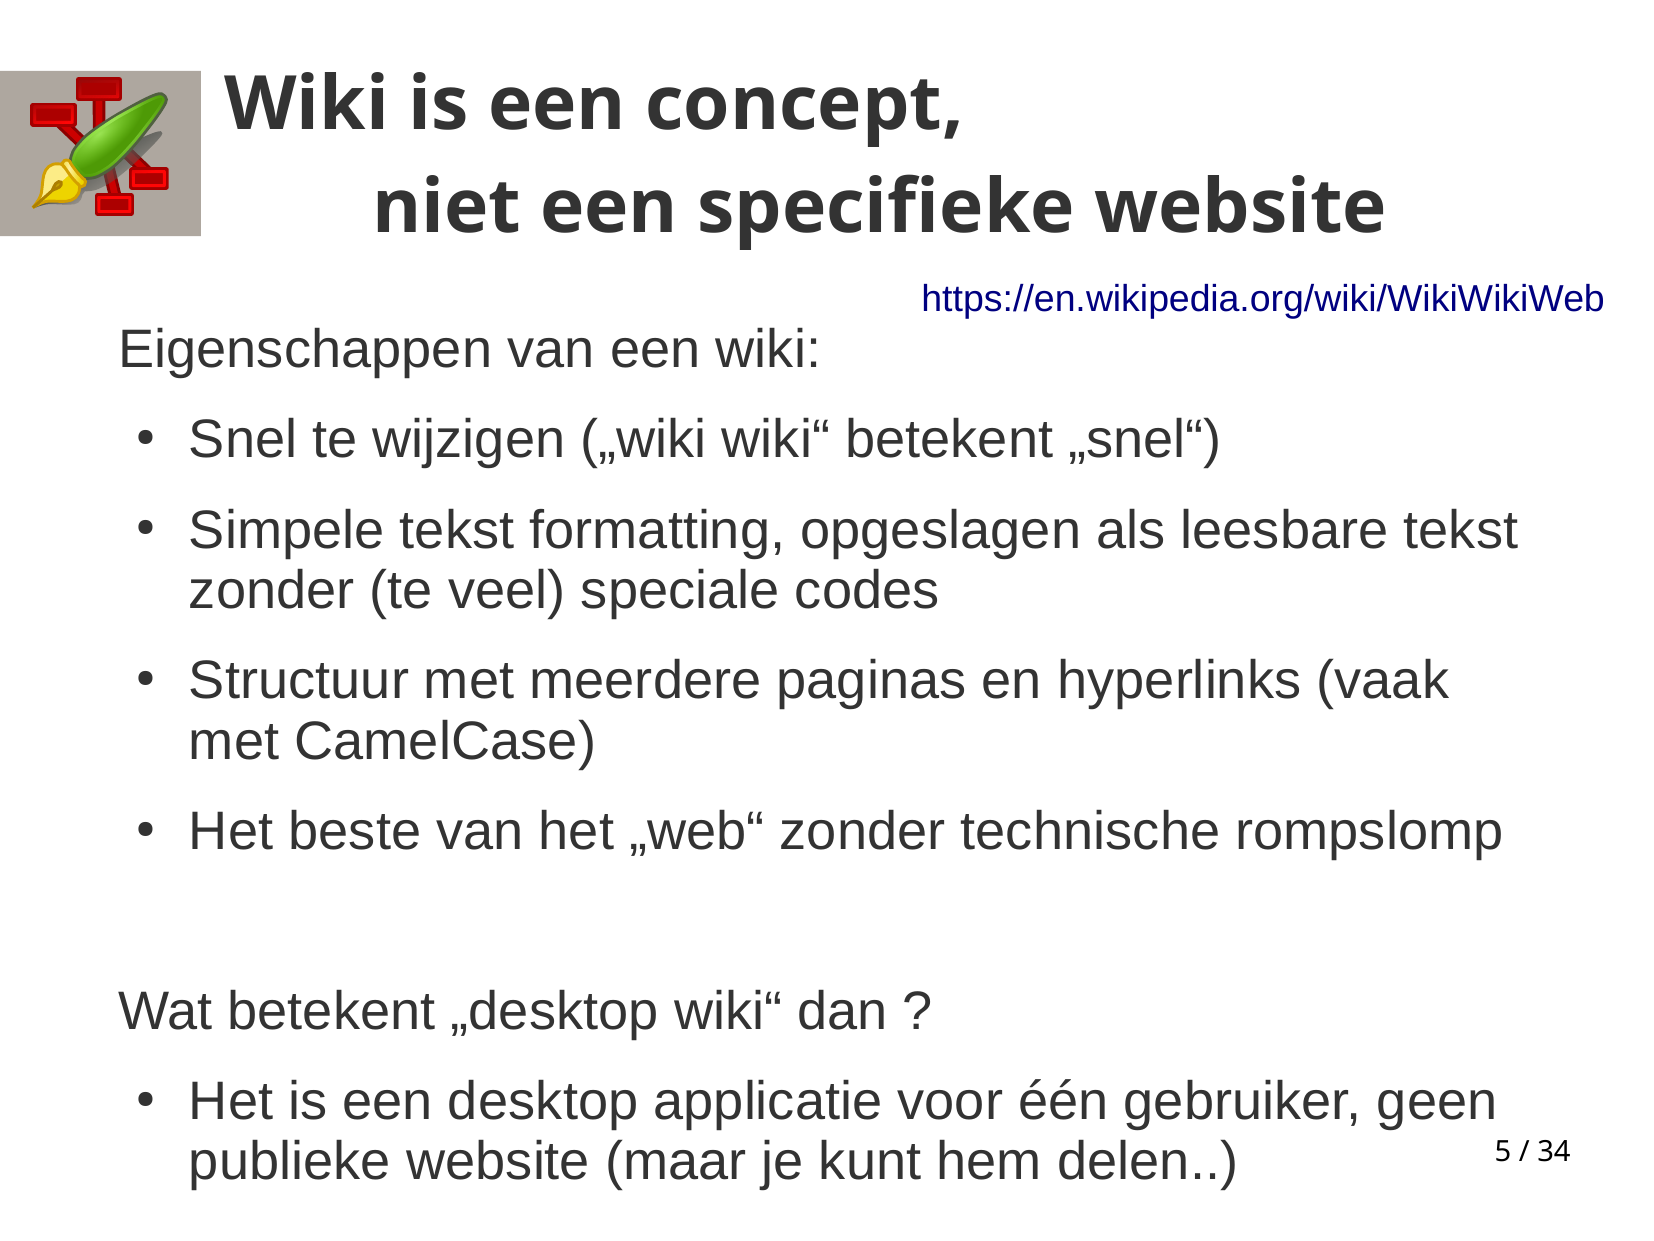

# Wiki is een concept, niet een specifieke website
https://en.wikipedia.org/wiki/WikiWikiWeb
Eigenschappen van een wiki:
Snel te wijzigen („wiki wiki“ betekent „snel“)
Simpele tekst formatting, opgeslagen als leesbare tekst zonder (te veel) speciale codes
Structuur met meerdere paginas en hyperlinks (vaak met CamelCase)
Het beste van het „web“ zonder technische rompslomp
Wat betekent „desktop wiki“ dan ?
Het is een desktop applicatie voor één gebruiker, geen publieke website (maar je kunt hem delen..)
5